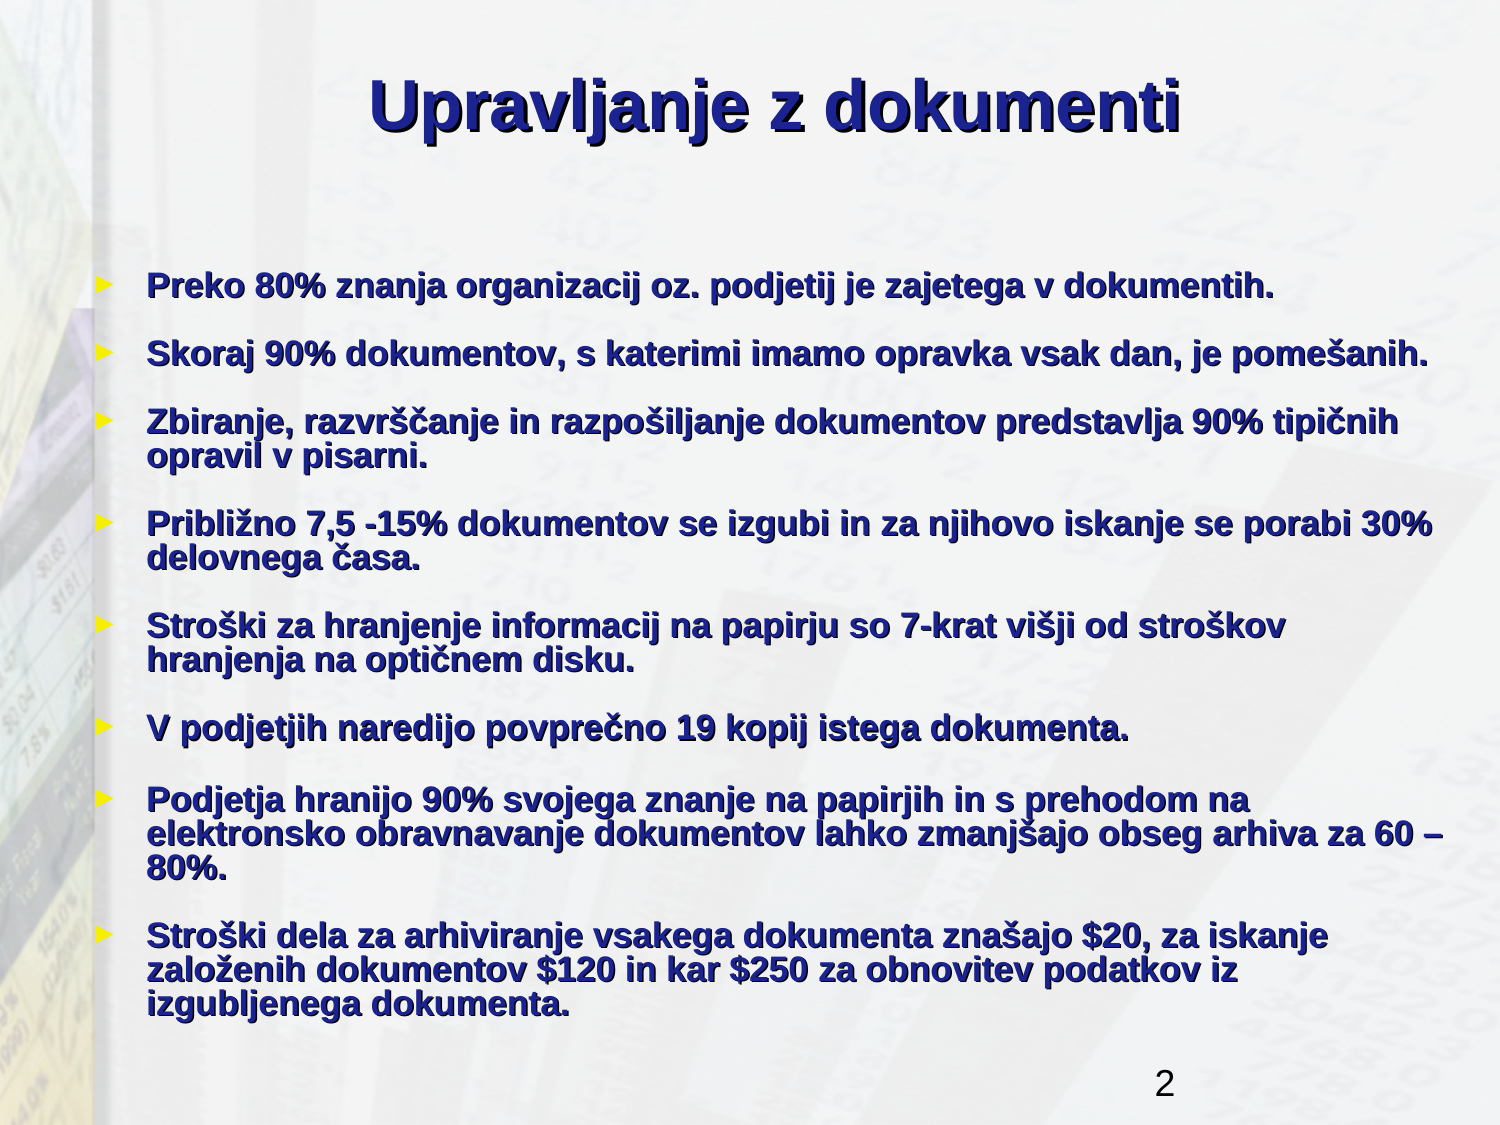

# Upravljanje z dokumenti
Preko 80% znanja organizacij oz. podjetij je zajetega v dokumentih.
Skoraj 90% dokumentov, s katerimi imamo opravka vsak dan, je pomešanih.
Zbiranje, razvrščanje in razpošiljanje dokumentov predstavlja 90% tipičnih opravil v pisarni.
Približno 7,5 -15% dokumentov se izgubi in za njihovo iskanje se porabi 30% delovnega časa.
Stroški za hranjenje informacij na papirju so 7-krat višji od stroškov hranjenja na optičnem disku.
V podjetjih naredijo povprečno 19 kopij istega dokumenta.
Podjetja hranijo 90% svojega znanje na papirjih in s prehodom na elektronsko obravnavanje dokumentov lahko zmanjšajo obseg arhiva za 60 – 80%.
Stroški dela za arhiviranje vsakega dokumenta znašajo $20, za iskanje založenih dokumentov $120 in kar $250 za obnovitev podatkov iz izgubljenega dokumenta.
2